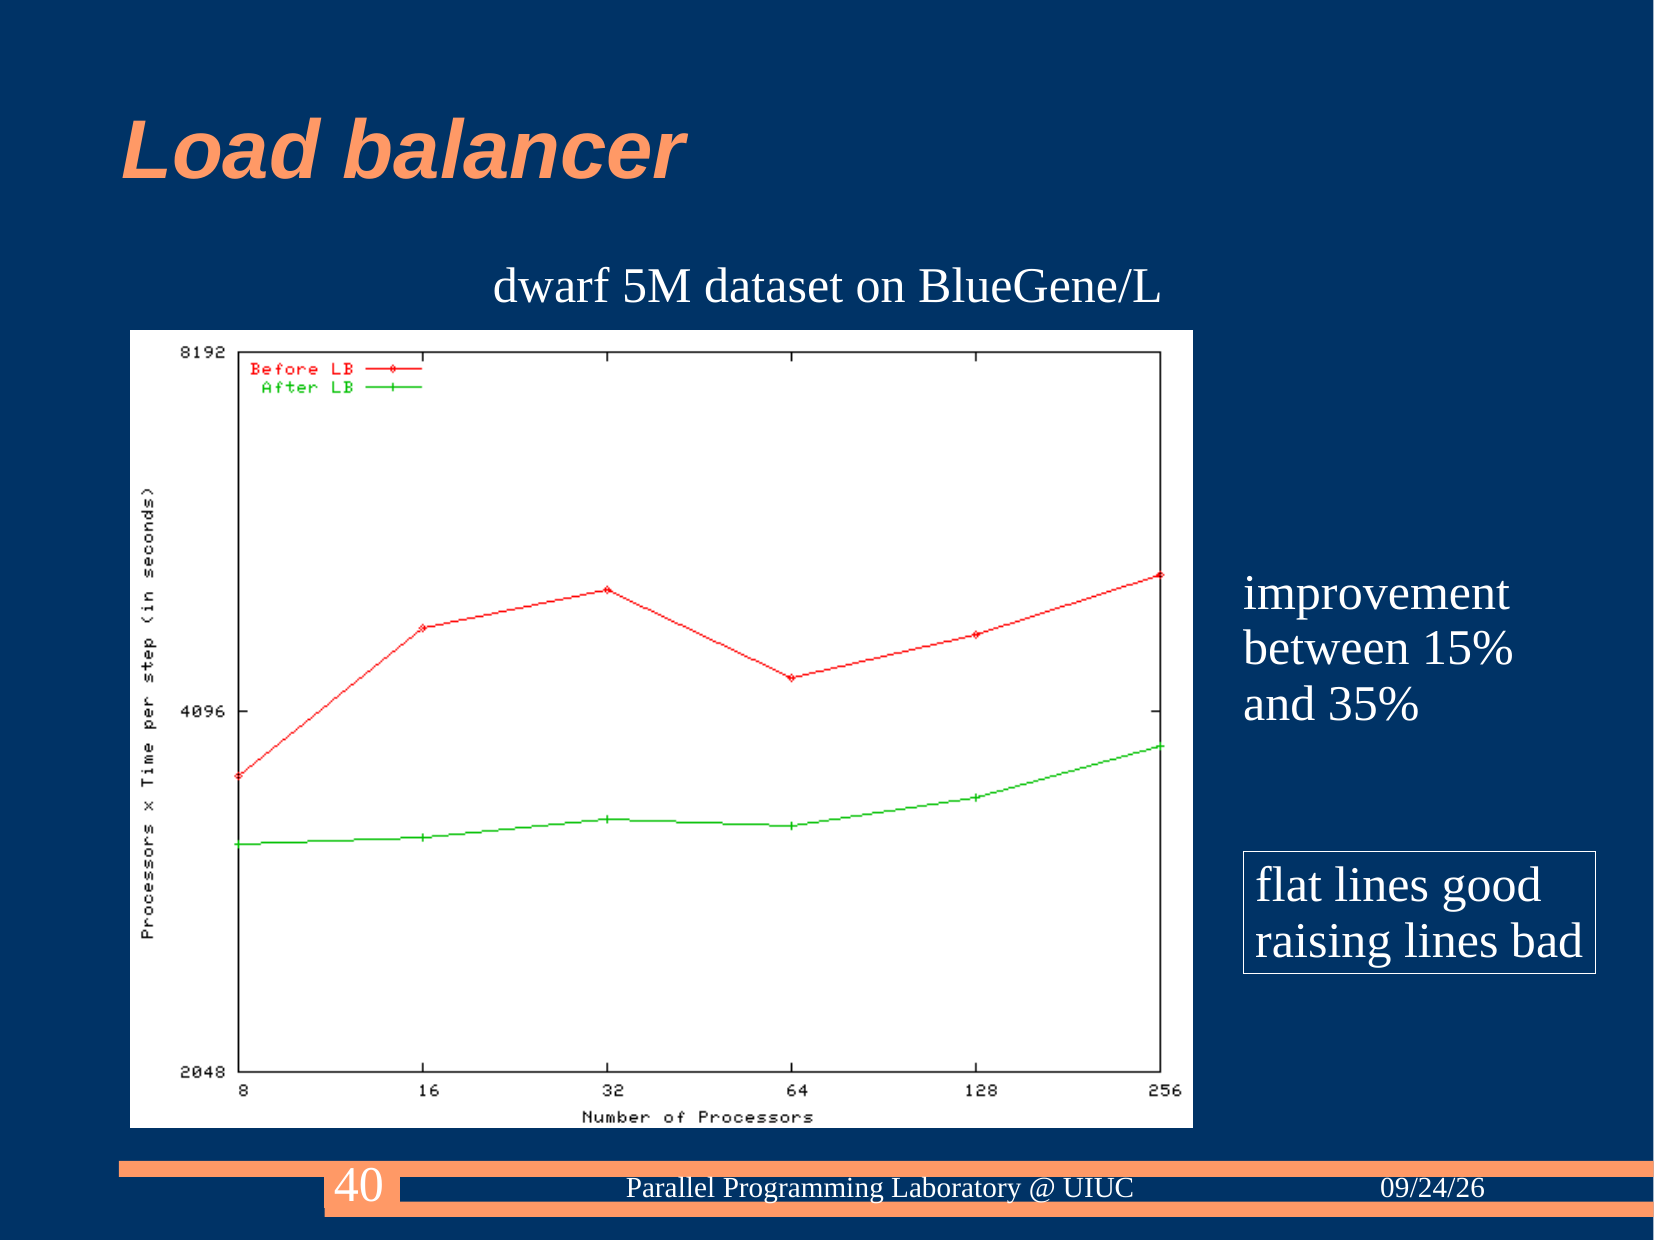

# Load balancer
dwarf 5M dataset on BlueGene/L
improvement
between 15%
and 35%
flat lines good
raising lines bad
Parallel Programming Laboratory @ UIUC